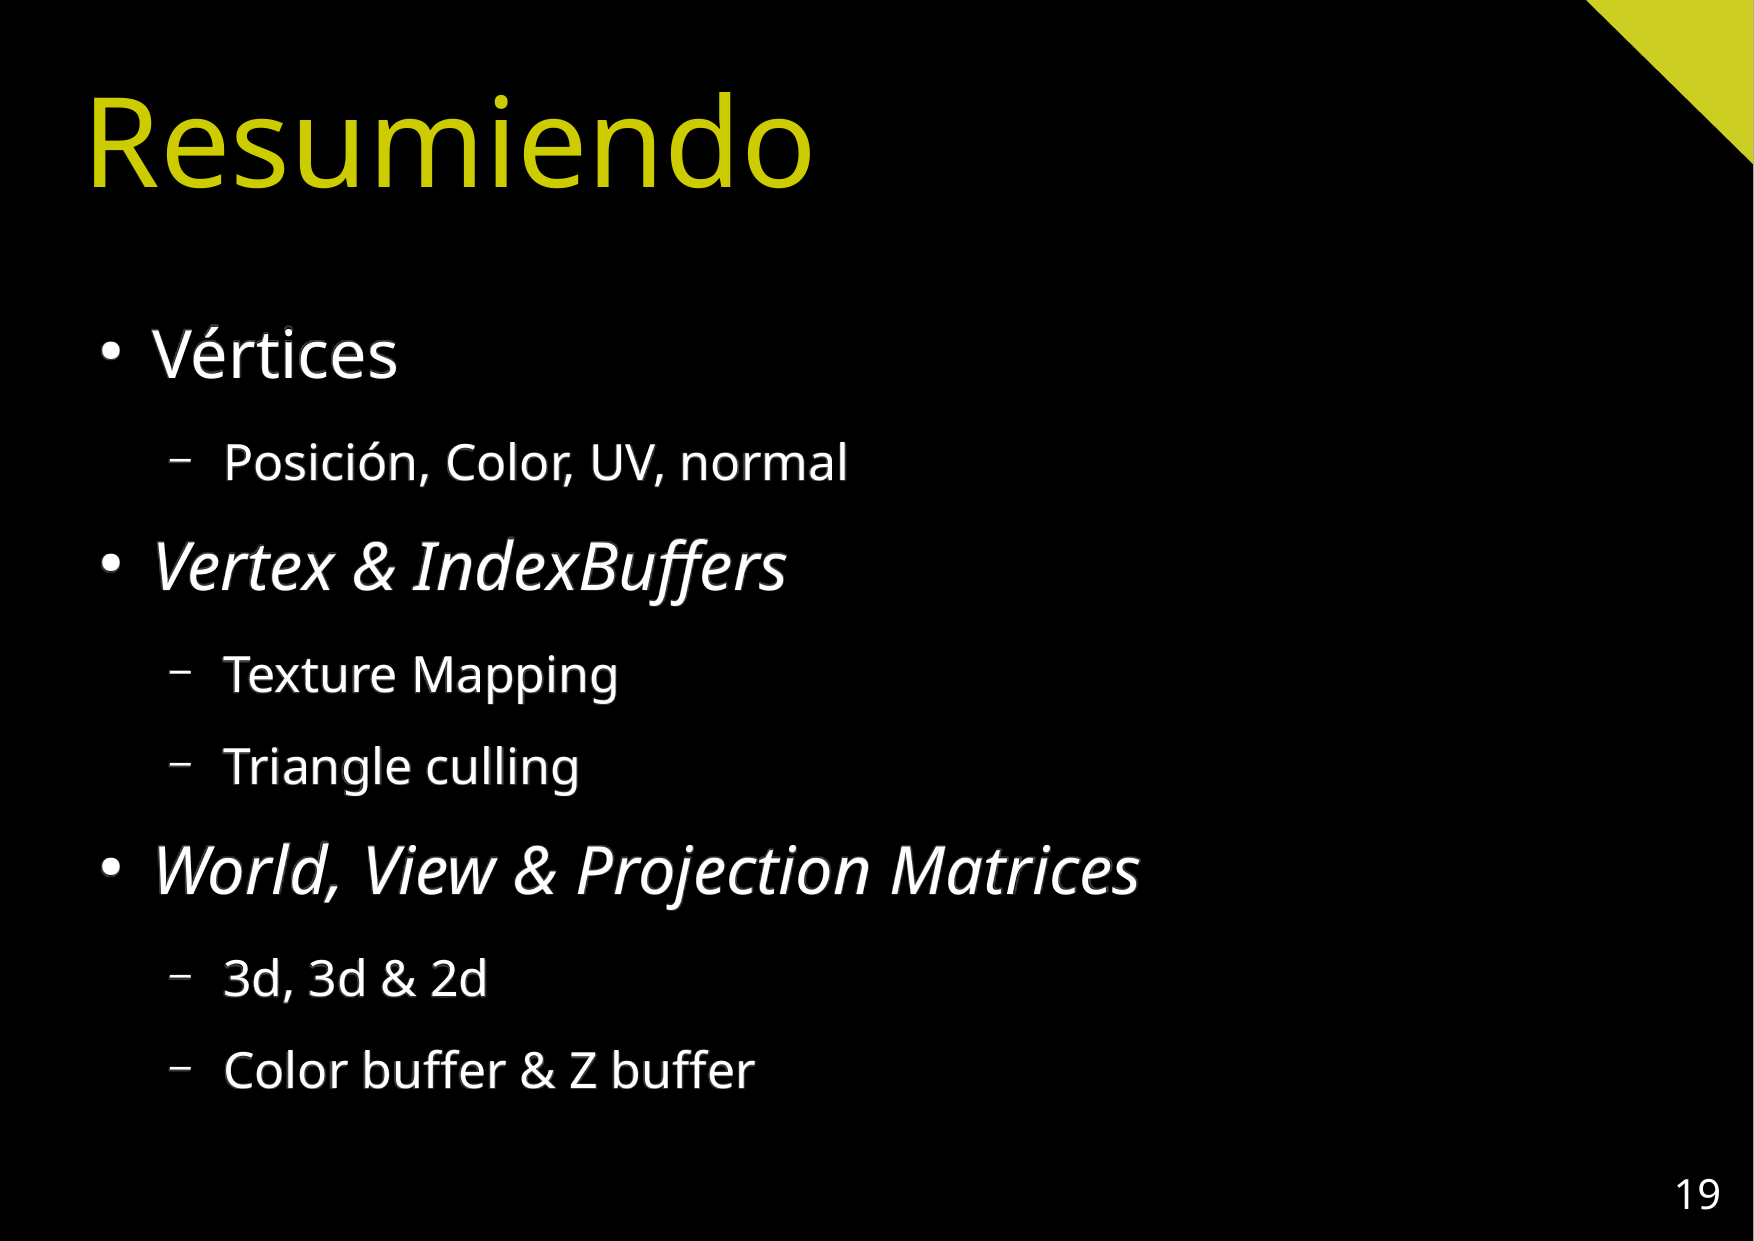

# Resumiendo
Vértices
Posición, Color, UV, normal
Vertex & IndexBuffers
Texture Mapping
Triangle culling
World, View & Projection Matrices
3d, 3d & 2d
Color buffer & Z buffer